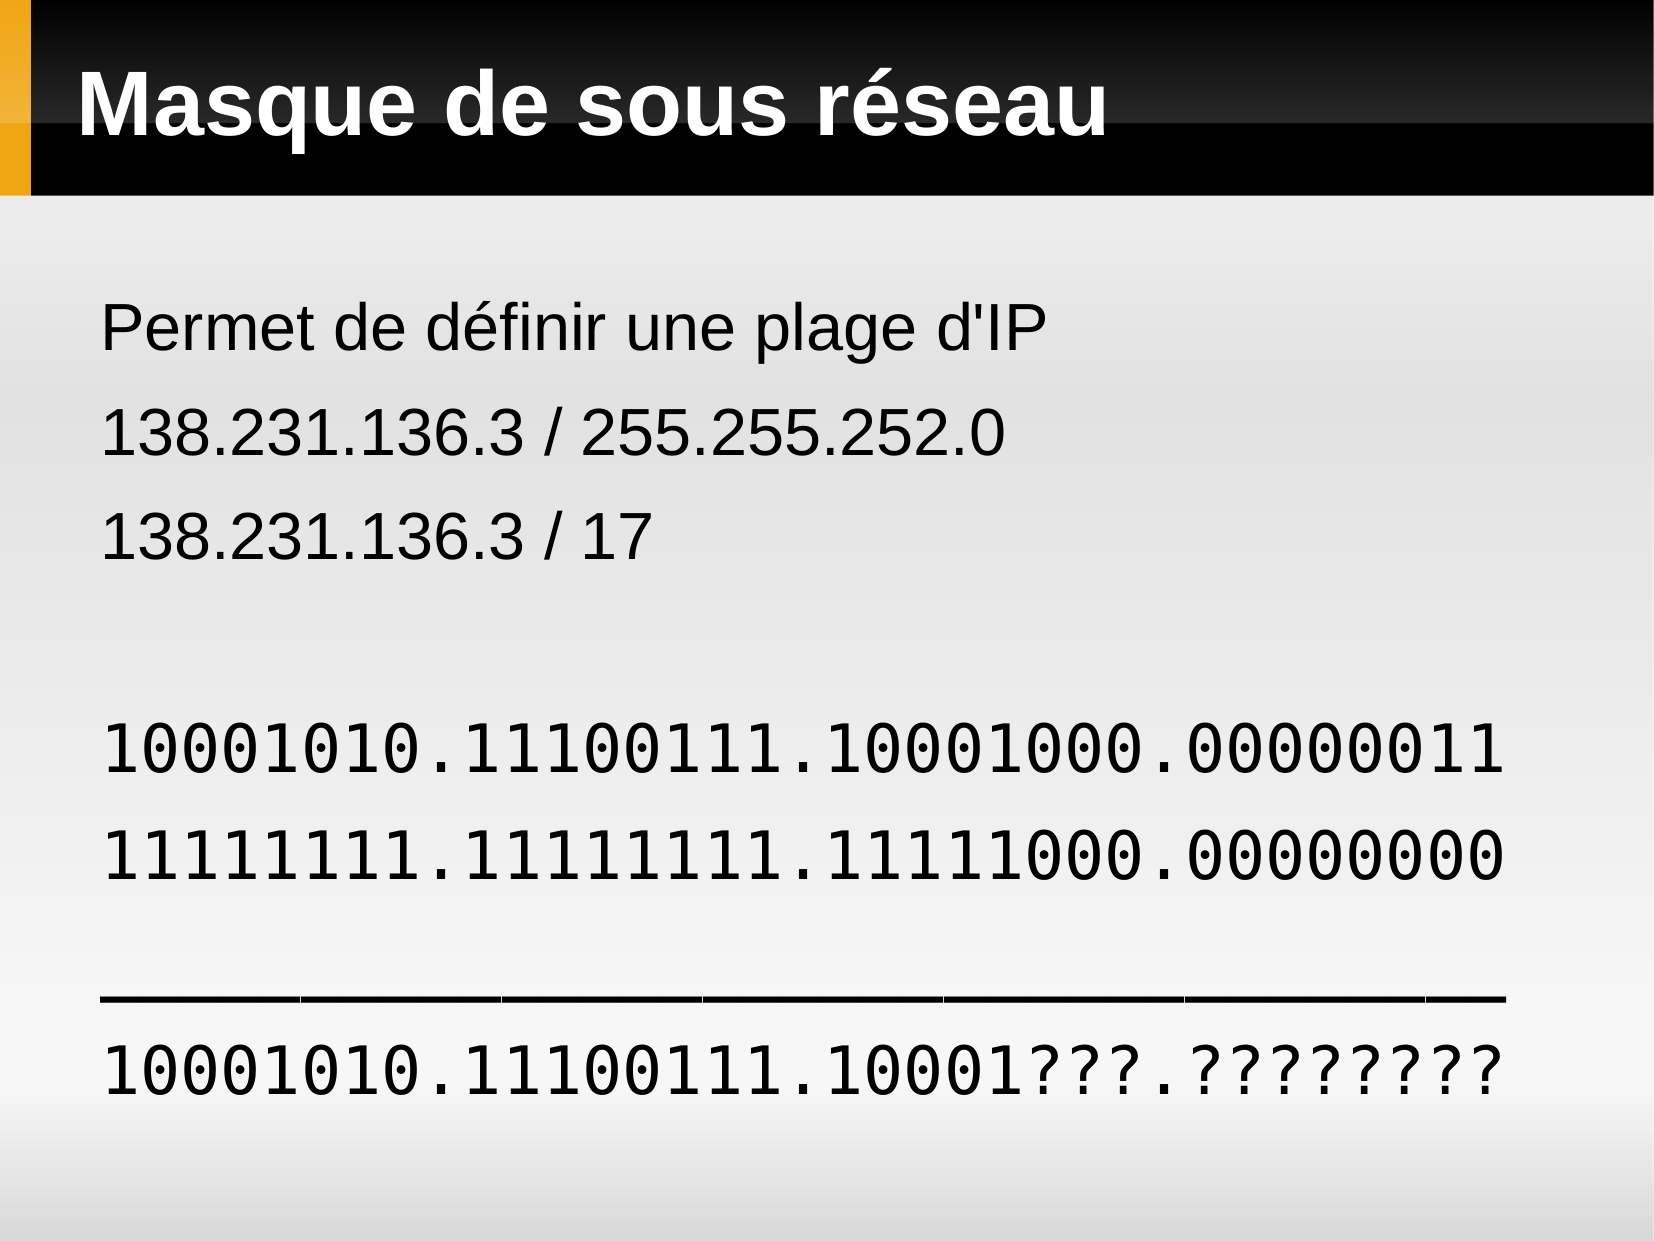

# Masque de sous réseau
Permet de définir une plage d'IP
138.231.136.3 / 255.255.252.0
138.231.136.3 / 17
10001010.11100111.10001000.00000011
11111111.11111111.11111000.00000000
___________________________________
10001010.11100111.10001???.????????